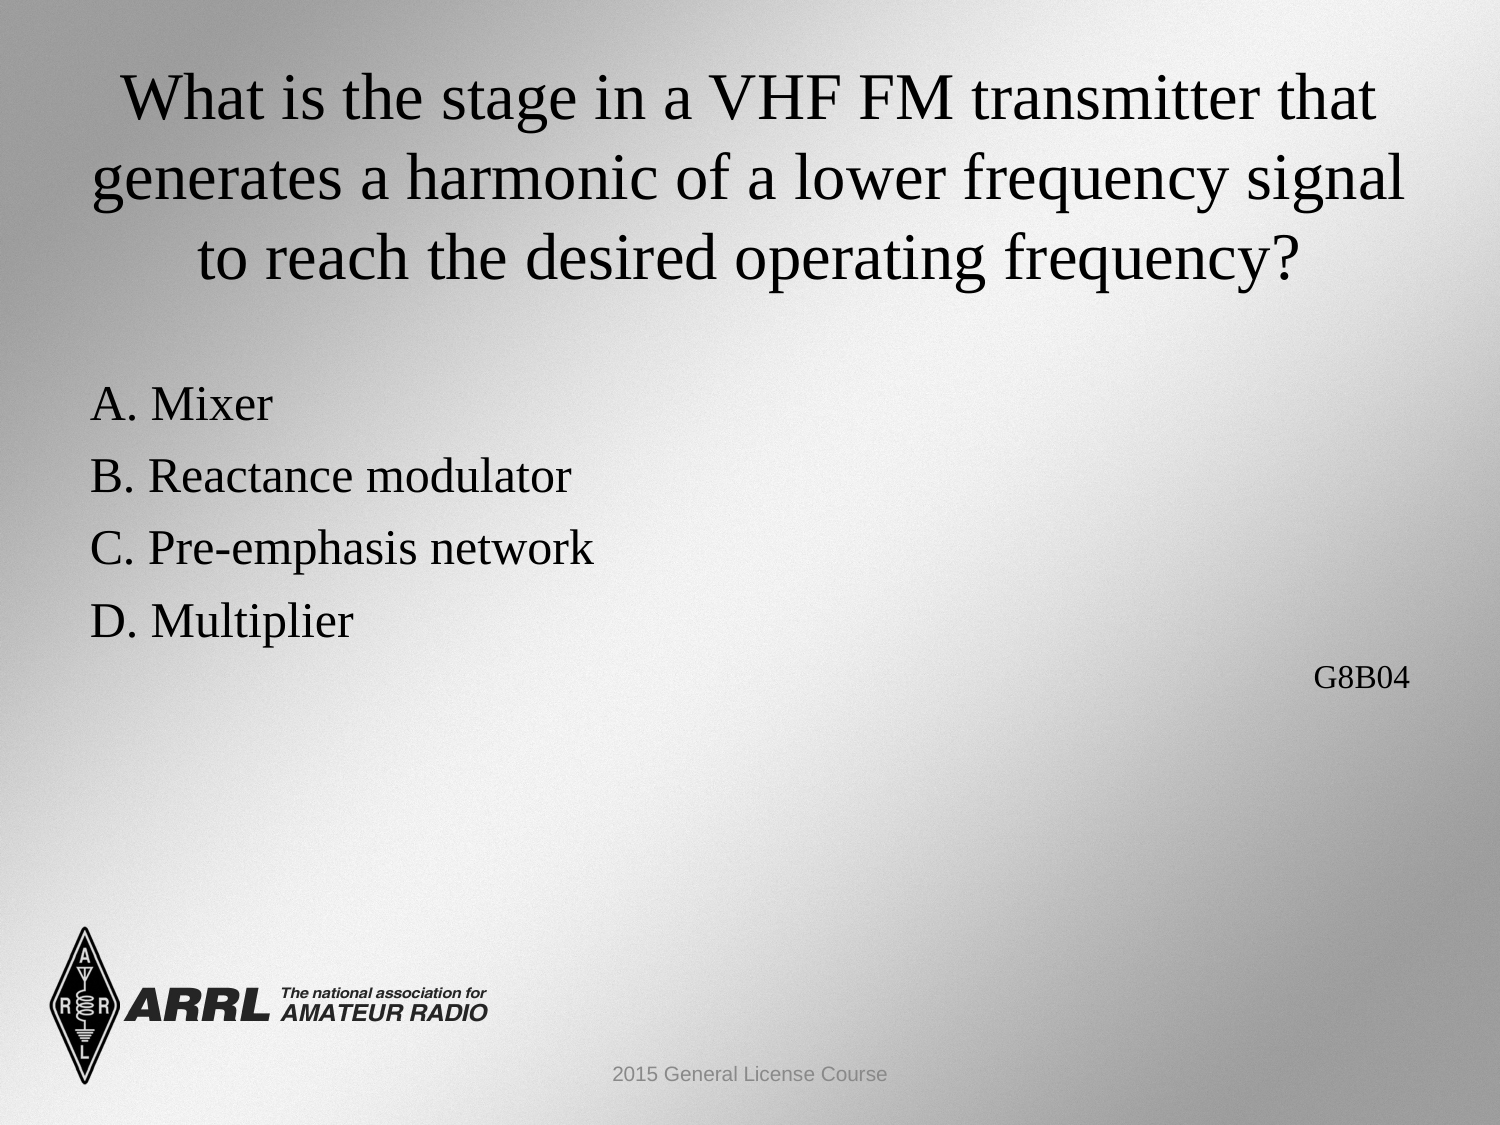

# What is the stage in a VHF FM transmitter that generates a harmonic of a lower frequency signal to reach the desired operating frequency?
A. Mixer
B. Reactance modulator
C. Pre-emphasis network
D. Multiplier
 G8B04
2015 General License Course